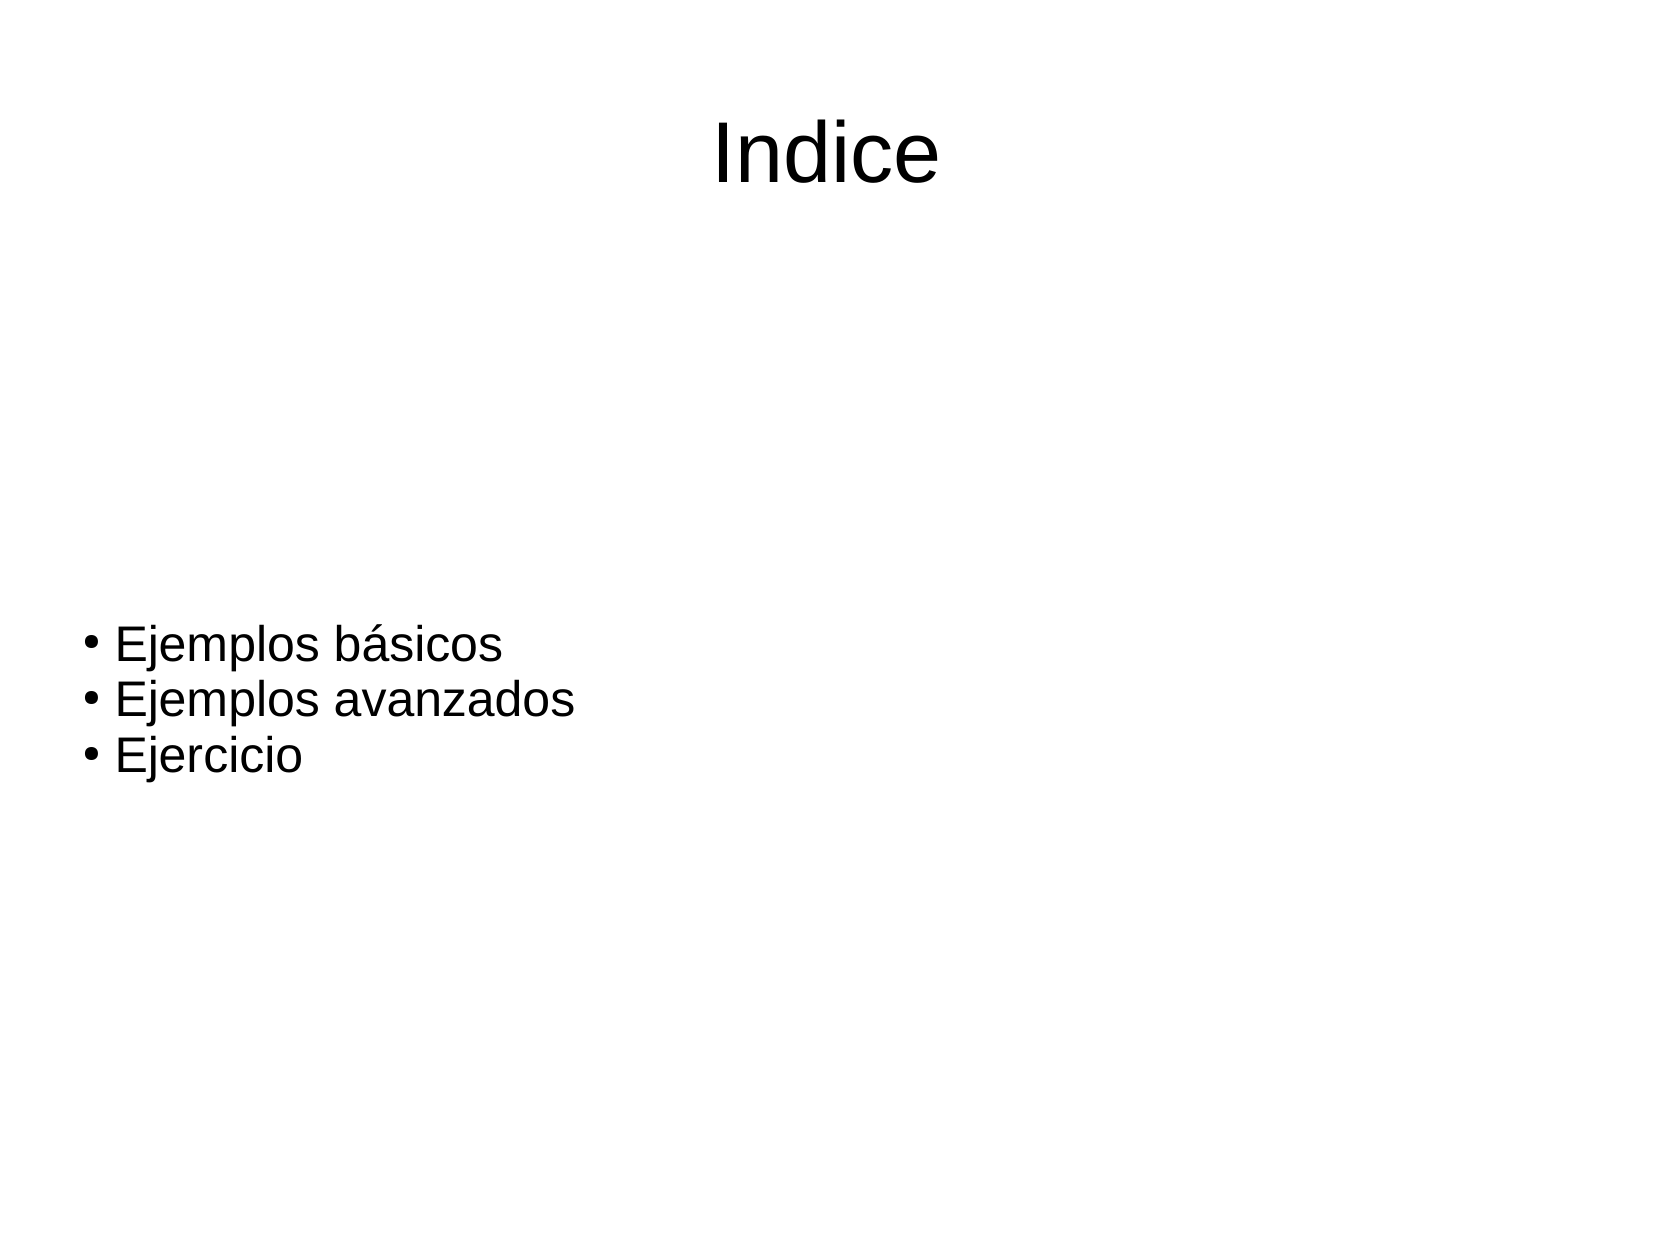

# Indice
 Ejemplos básicos
 Ejemplos avanzados
 Ejercicio